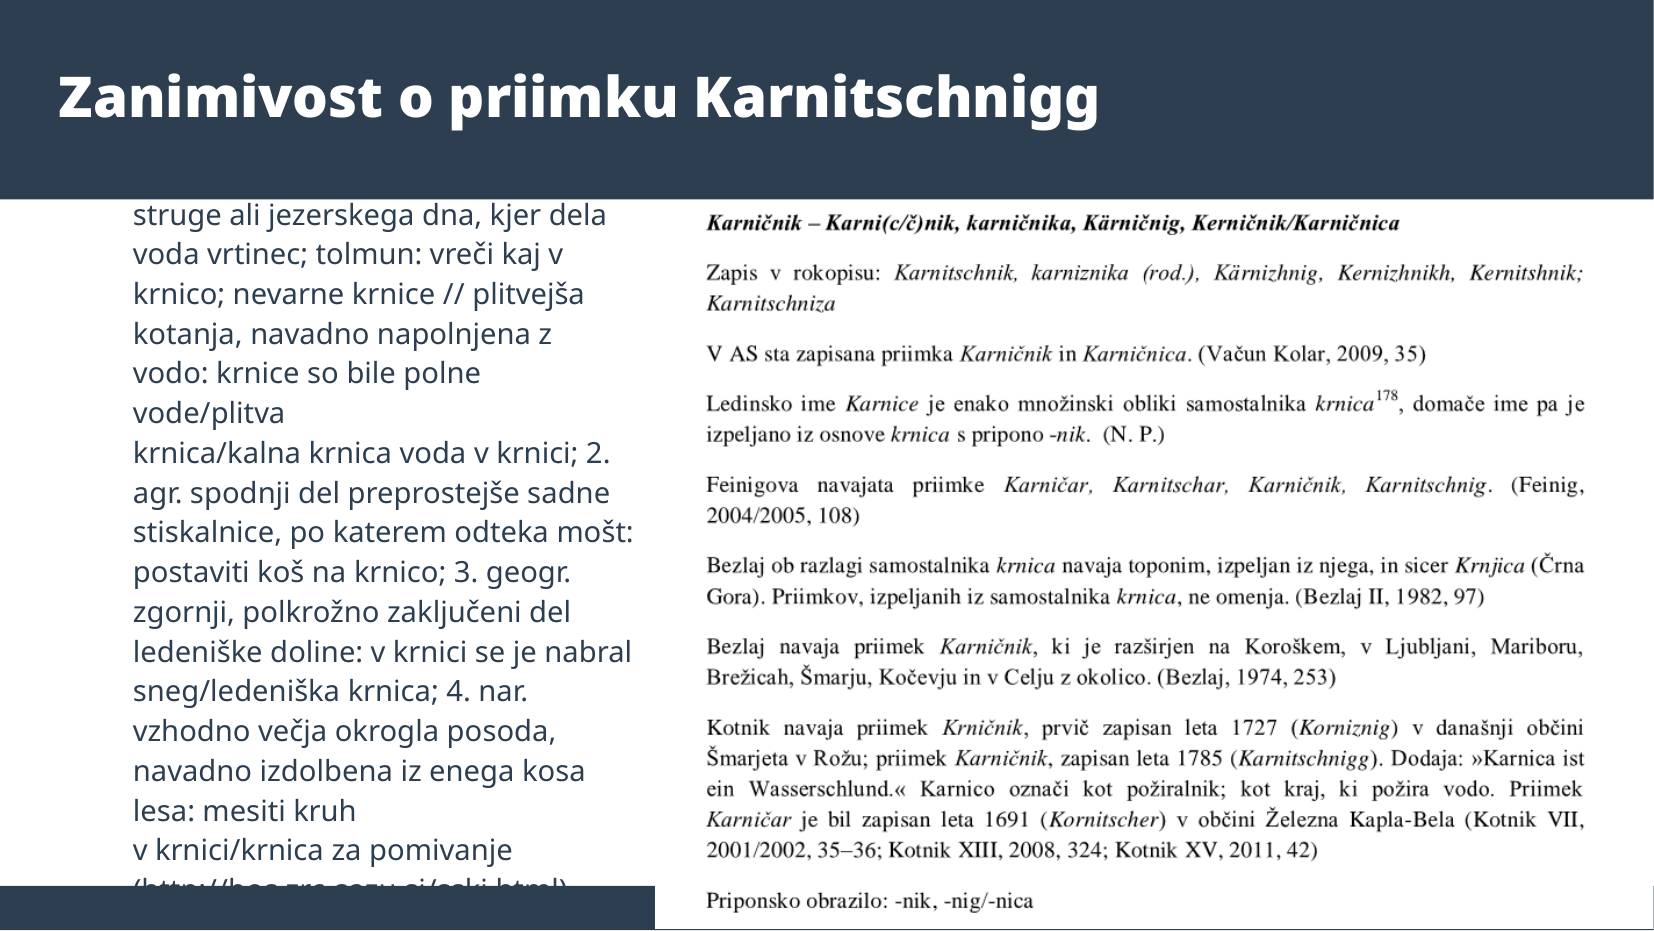

# Zanimivost o priimku Karnitschnigg
krníca -e ž (í) 1. poglobljeni del rečne struge ali jezerskega dna, kjer dela voda vrtinec; tolmun: vreči kaj v
krnico; nevarne krnice // plitvejša kotanja, navadno napolnjena z vodo: krnice so bile polne vode/plitva
krnica/kalna krnica voda v krnici; 2. agr. spodnji del preprostejše sadne stiskalnice, po katerem odteka mošt:
postaviti koš na krnico; 3. geogr. zgornji, polkrožno zaključeni del ledeniške doline: v krnici se je nabral
sneg/ledeniška krnica; 4. nar. vzhodno večja okrogla posoda, navadno izdolbena iz enega kosa lesa: mesiti kruh
v krnici/krnica za pomivanje (http://bos.zrc-sazu.si/sskj.html)